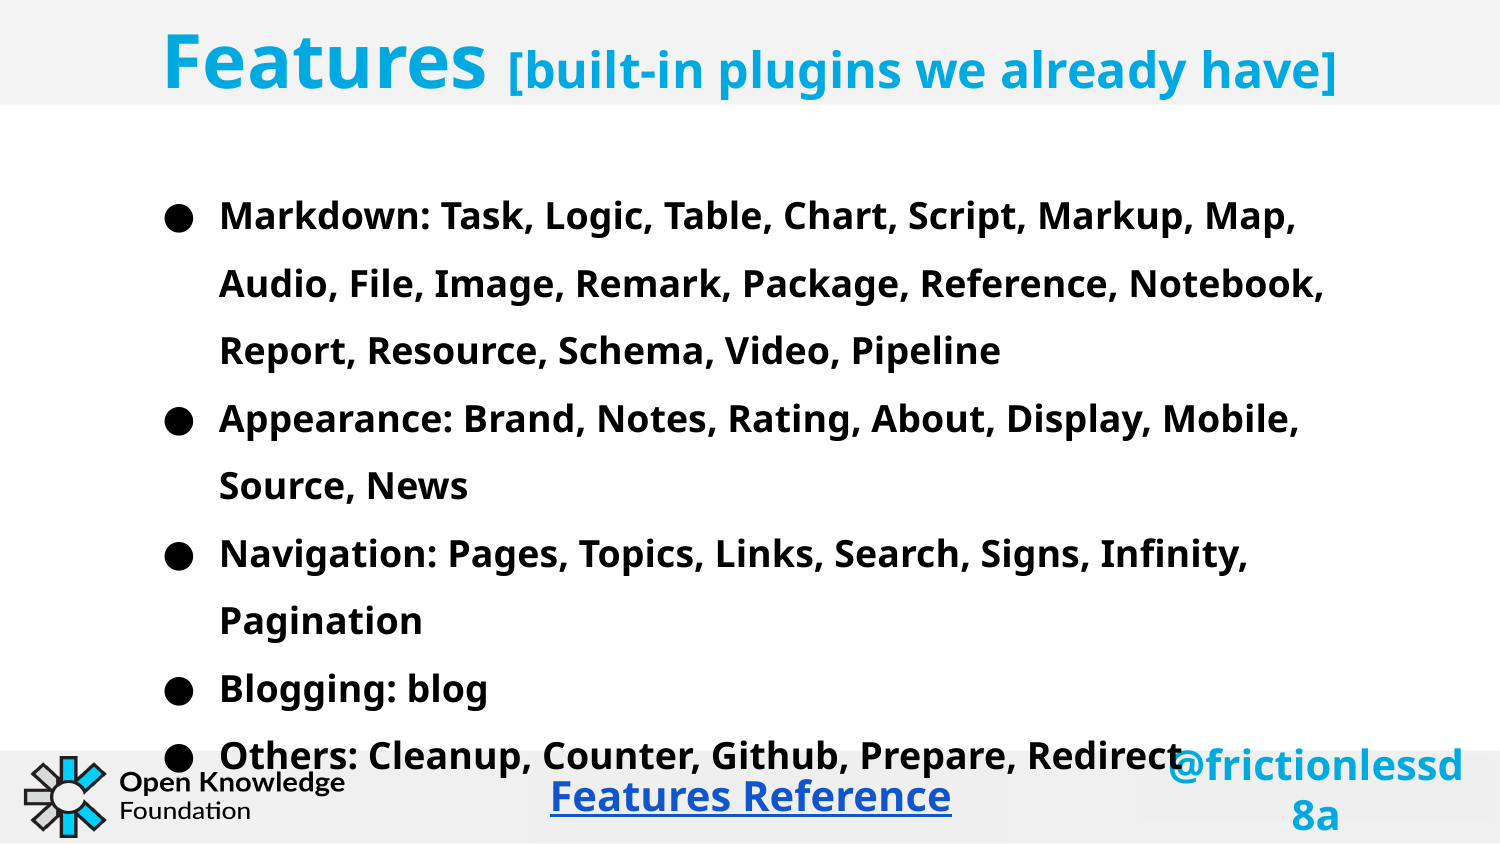

Features [built-in plugins we already have]
Markdown: Task, Logic, Table, Chart, Script, Markup, Map, Audio, File, Image, Remark, Package, Reference, Notebook, Report, Resource, Schema, Video, Pipeline
Appearance: Brand, Notes, Rating, About, Display, Mobile, Source, News
Navigation: Pages, Topics, Links, Search, Signs, Infinity, Pagination
Blogging: blog
Others: Cleanup, Counter, Github, Prepare, Redirect
Features Reference
@frictionlessd8a